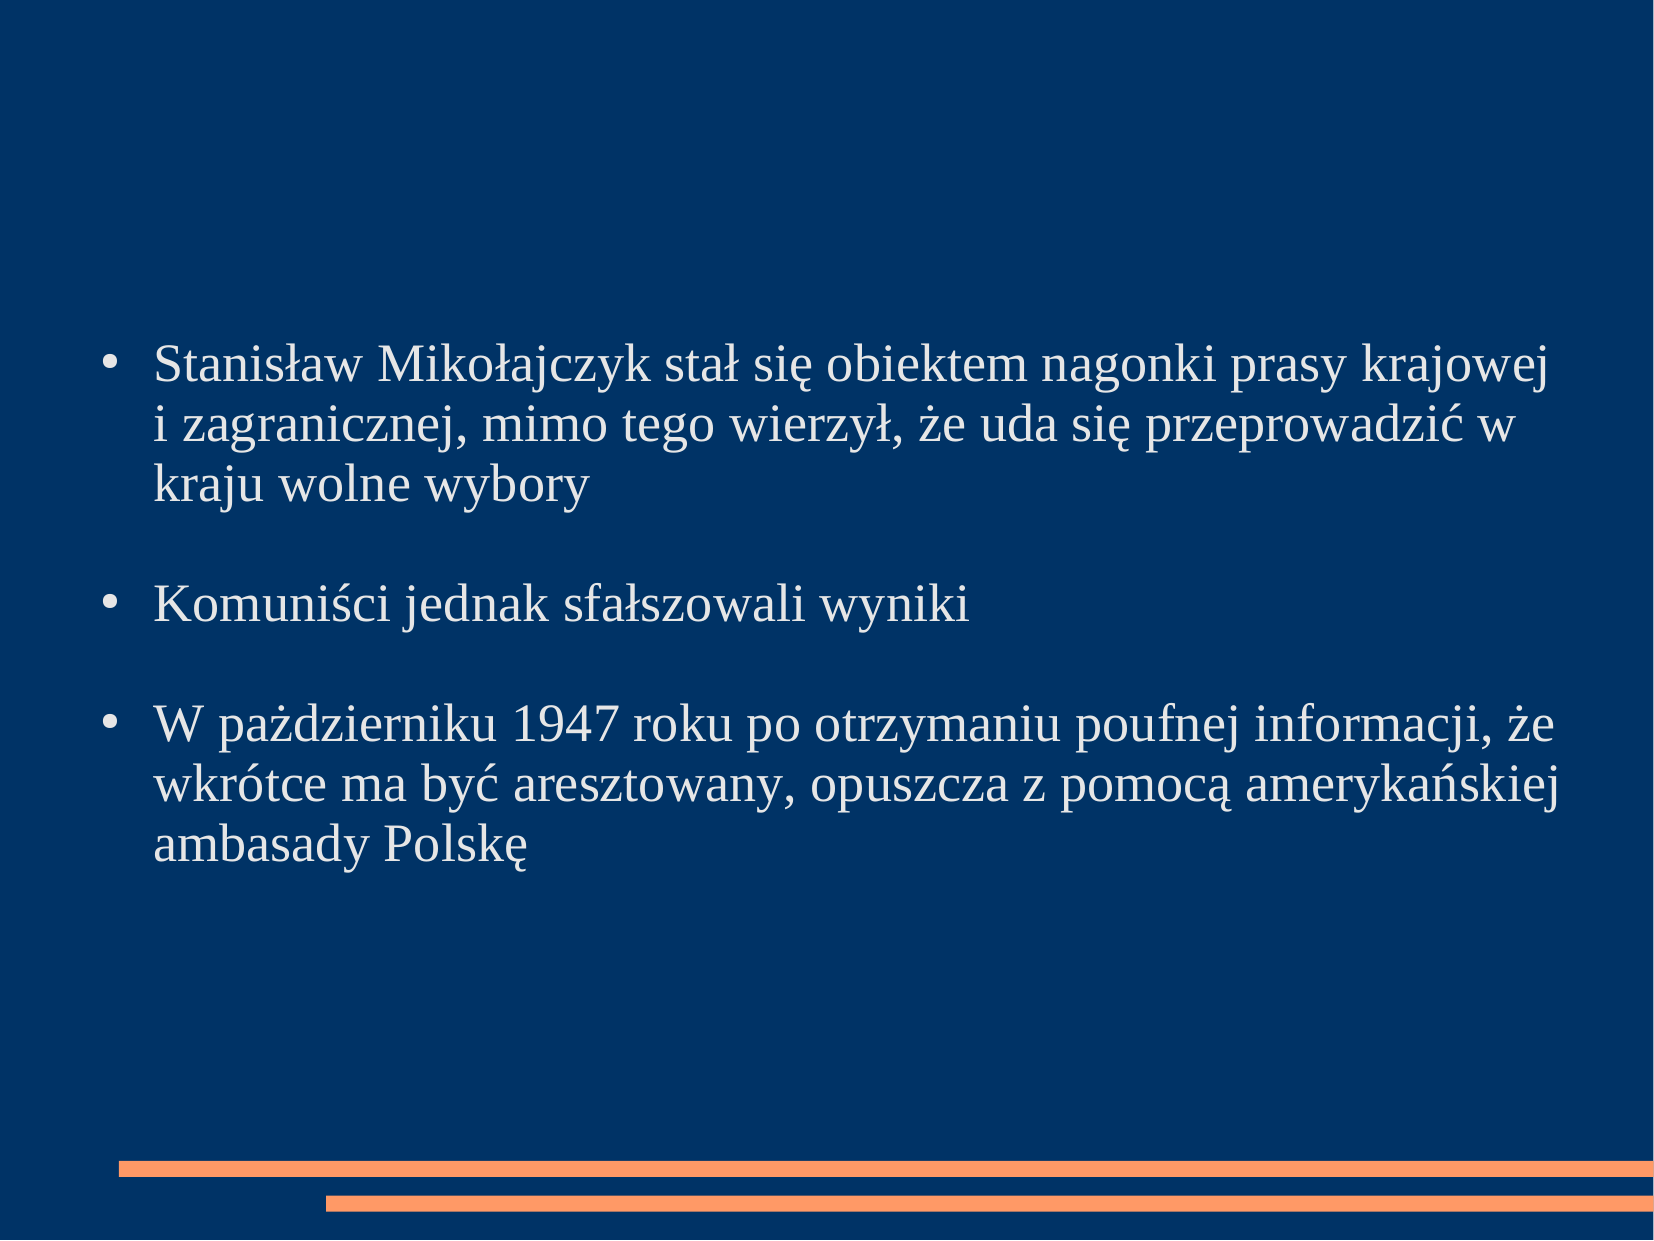

#
Stanisław Mikołajczyk stał się obiektem nagonki prasy krajowej i zagranicznej, mimo tego wierzył, że uda się przeprowadzić w kraju wolne wybory
Komuniści jednak sfałszowali wyniki
W pażdzierniku 1947 roku po otrzymaniu poufnej informacji, że wkrótce ma być aresztowany, opuszcza z pomocą amerykańskiej ambasady Polskę